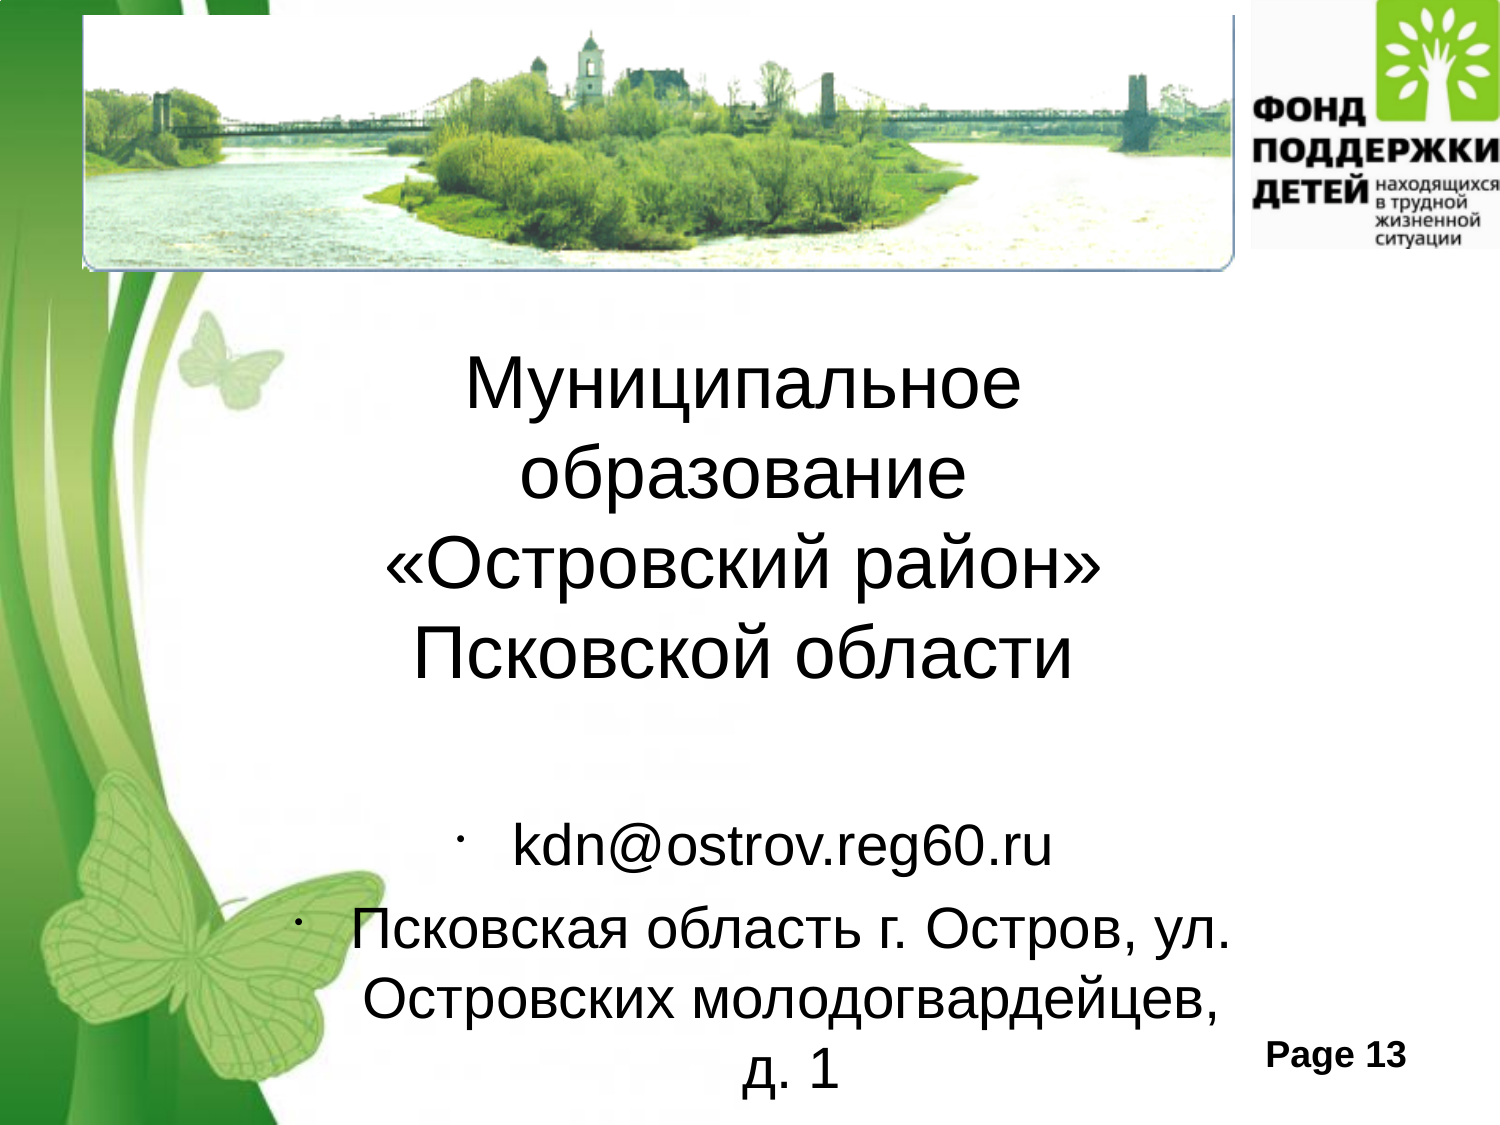

# Муниципальное образование «Островский район» Псковской области
kdn@ostrov.reg60.ru
Псковская область г. Остров, ул. Островских молодогвардейцев, д. 1